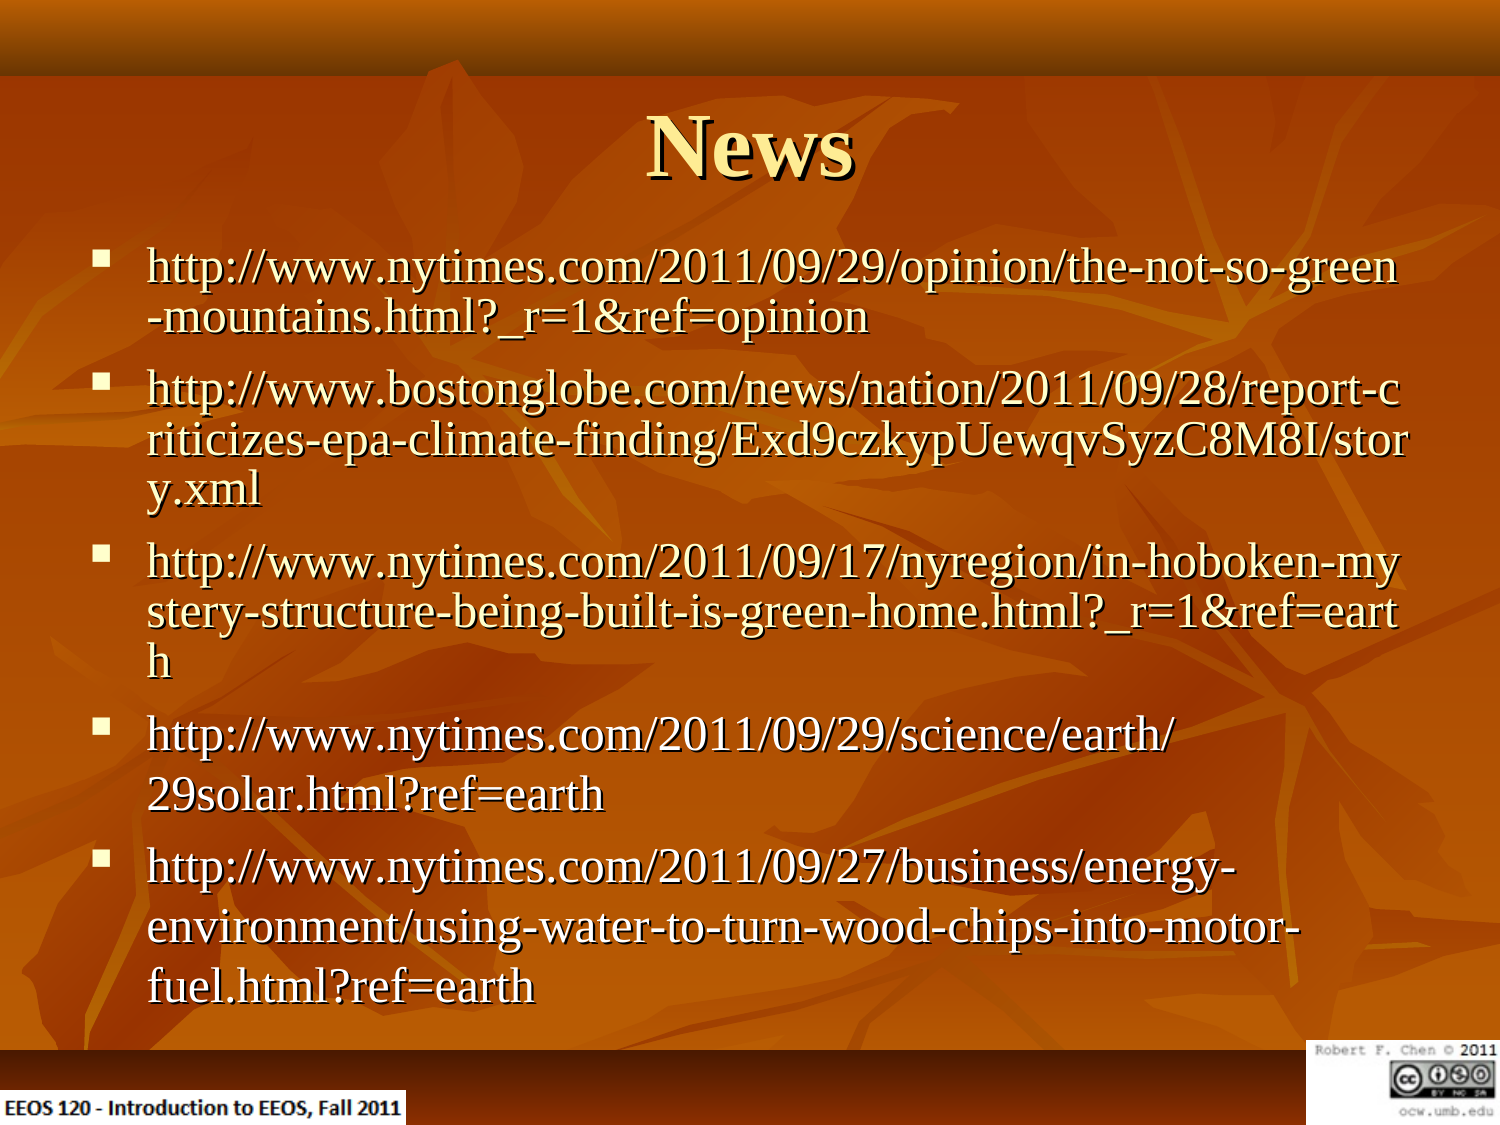

# News
http://www.nytimes.com/2011/09/29/opinion/the-not-so-green-mountains.html?_r=1&ref=opinion
http://www.bostonglobe.com/news/nation/2011/09/28/report-criticizes-epa-climate-finding/Exd9czkypUewqvSyzC8M8I/story.xml
http://www.nytimes.com/2011/09/17/nyregion/in-hoboken-mystery-structure-being-built-is-green-home.html?_r=1&ref=earth
http://www.nytimes.com/2011/09/29/science/earth/29solar.html?ref=earth
http://www.nytimes.com/2011/09/27/business/energy-environment/using-water-to-turn-wood-chips-into-motor-fuel.html?ref=earth